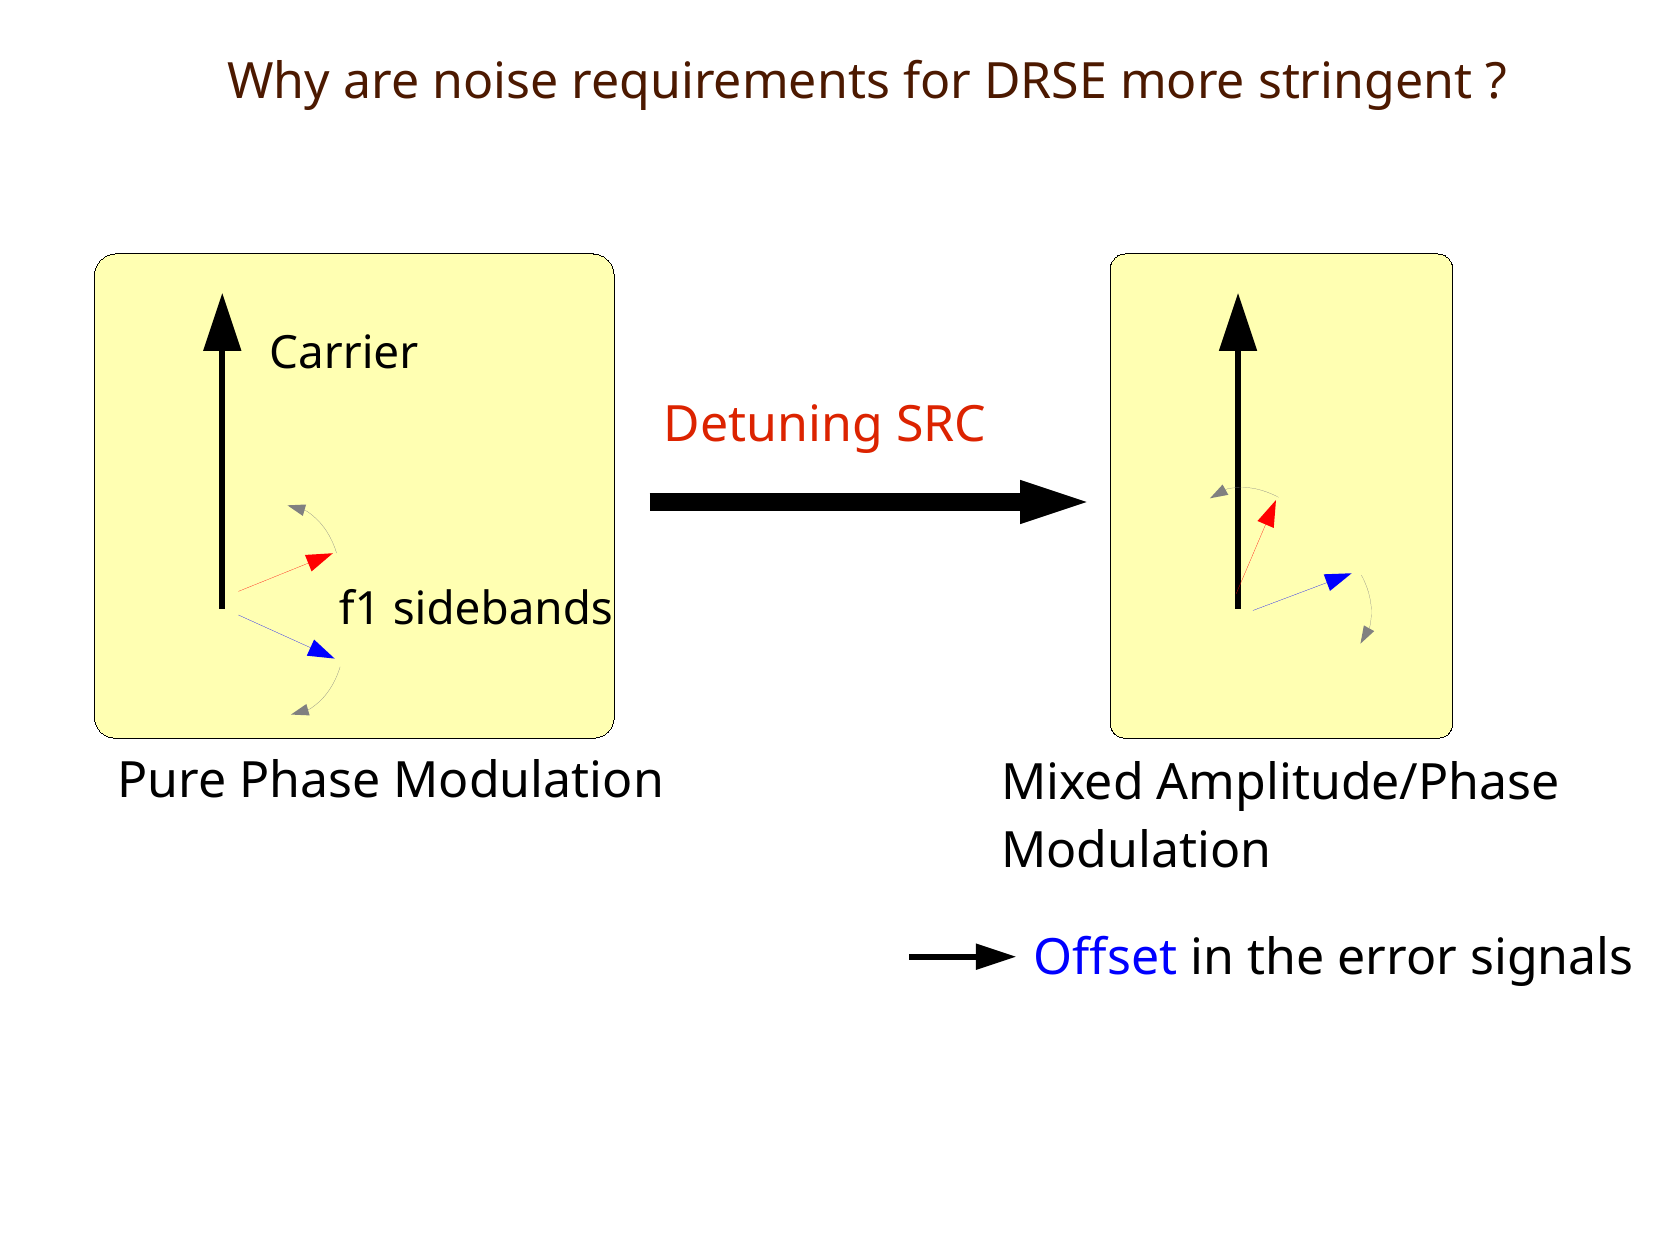

Why are noise requirements for DRSE more stringent ?
Carrier
Detuning SRC
f1 sidebands
Pure Phase Modulation
Mixed Amplitude/Phase
Modulation
Offset in the error signals